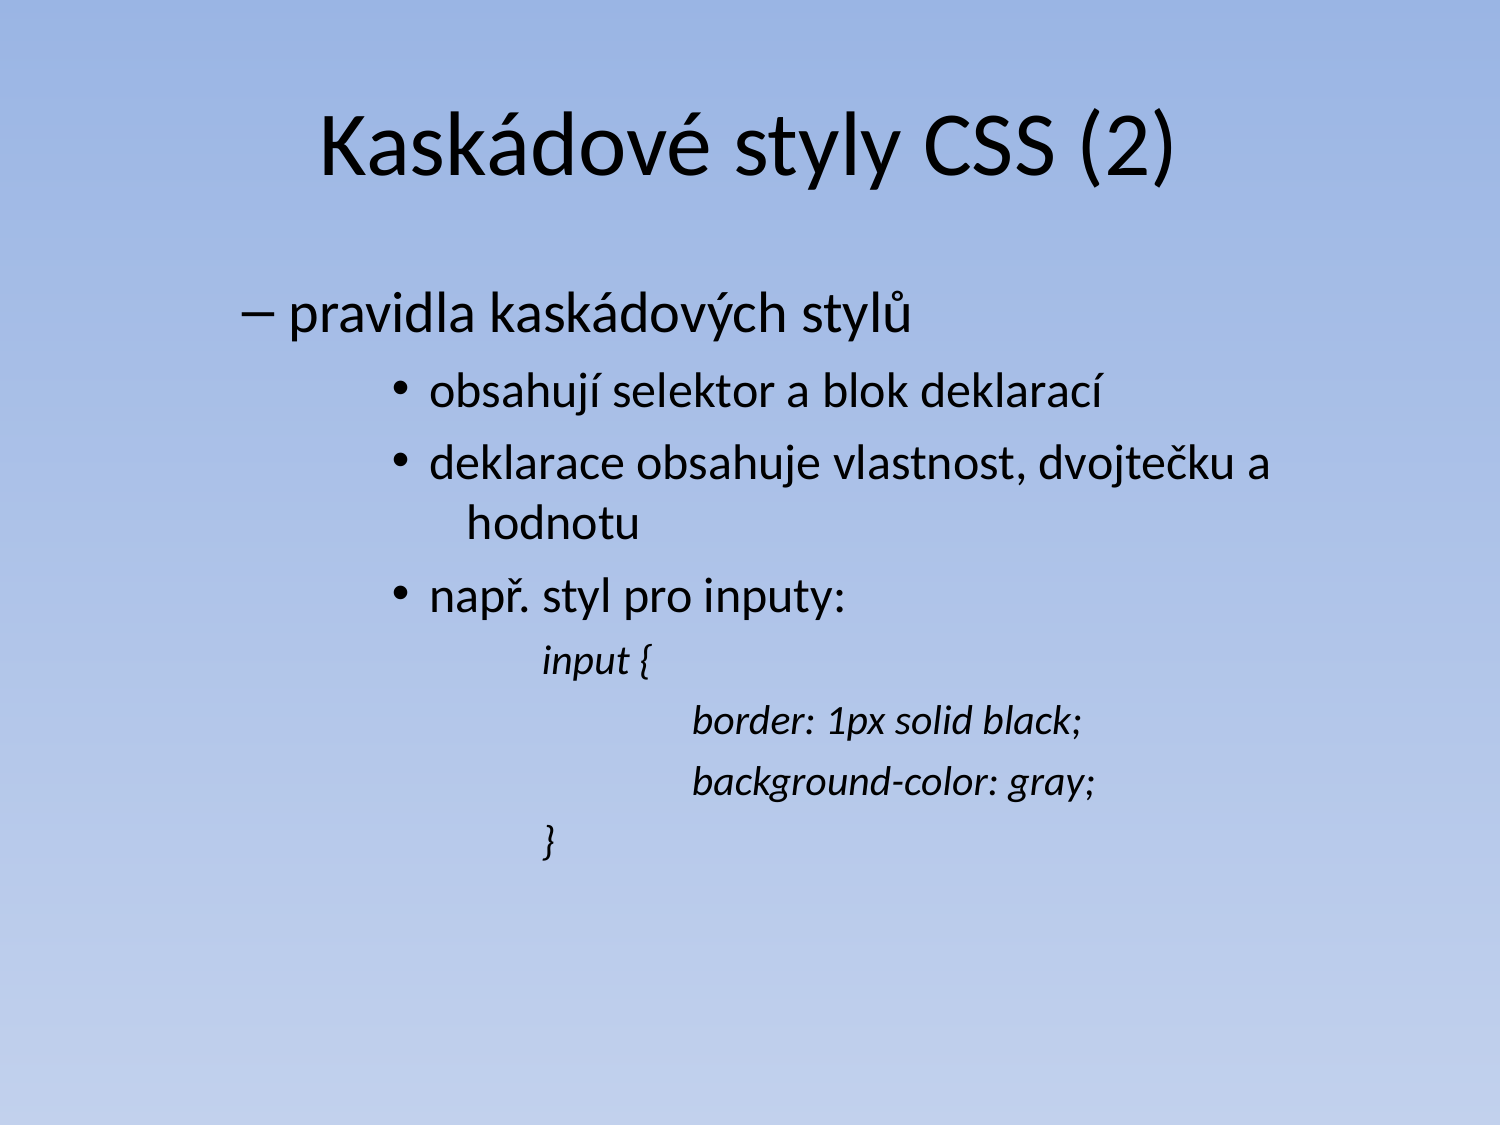

# Kaskádové styly CSS (2)
pravidla kaskádových stylů
obsahují selektor a blok deklarací
deklarace obsahuje vlastnost, dvojtečku a hodnotu
např. styl pro inputy:
input {
border: 1px solid black;
background-color: gray;
}